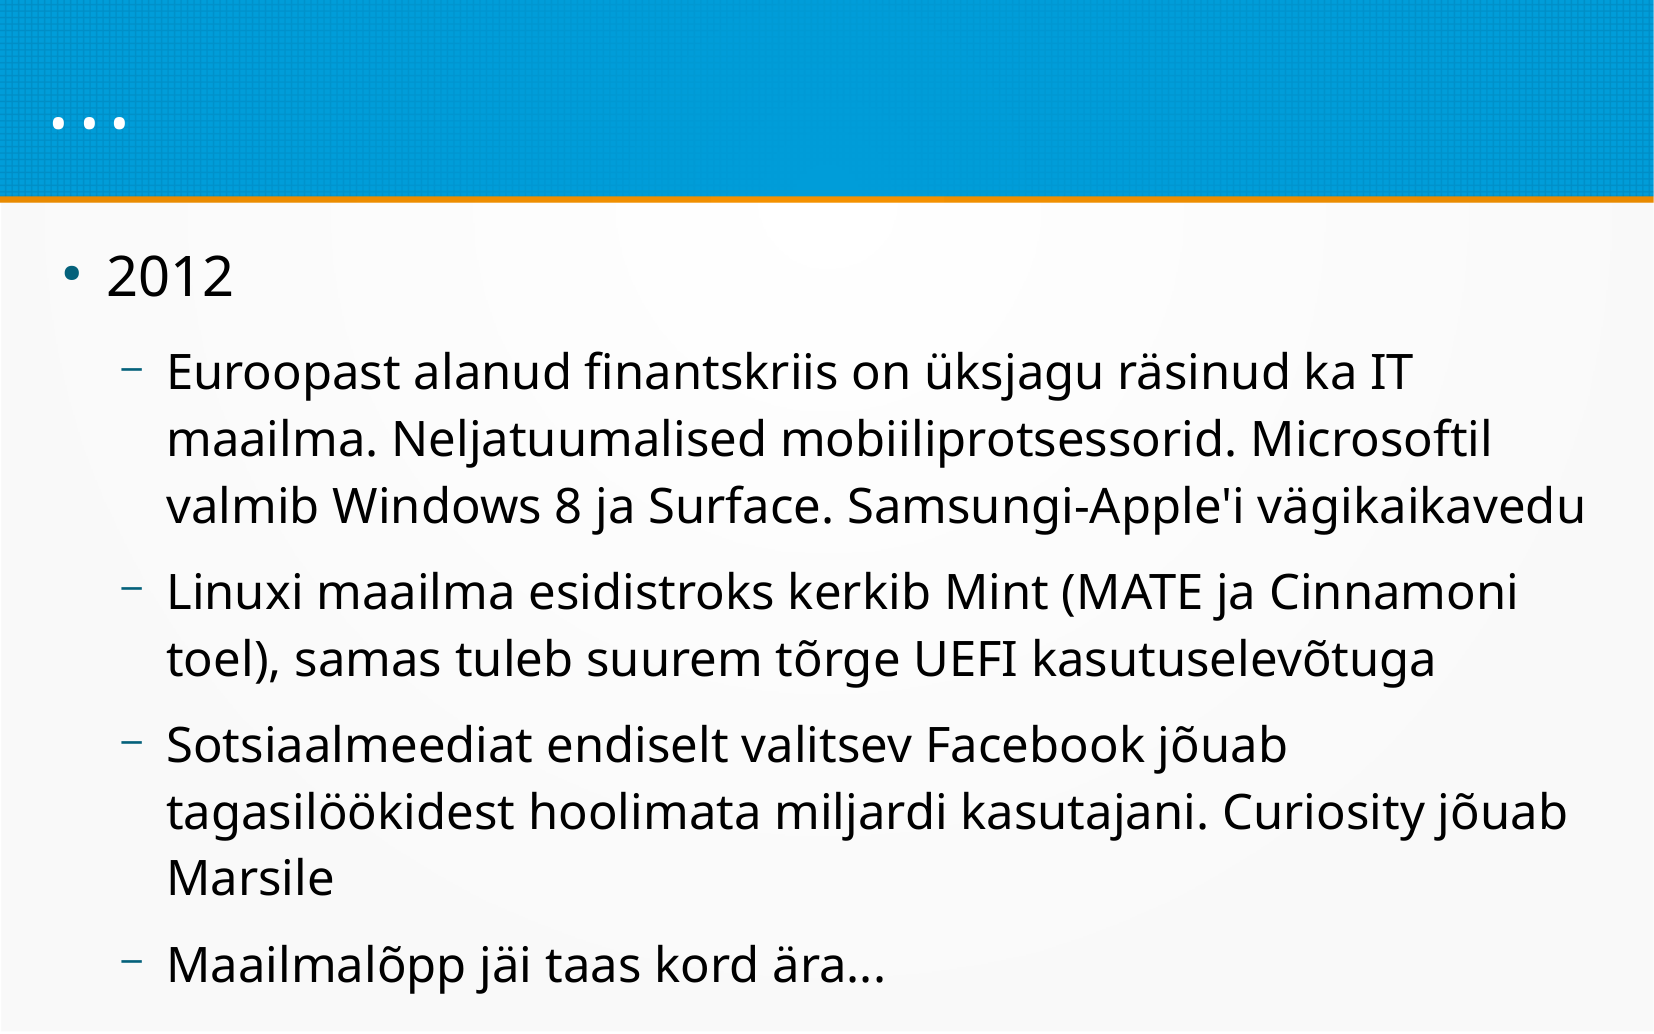

# ...
2012
Euroopast alanud finantskriis on üksjagu räsinud ka IT maailma. Neljatuumalised mobiiliprotsessorid. Microsoftil valmib Windows 8 ja Surface. Samsungi-Apple'i vägikaikavedu
Linuxi maailma esidistroks kerkib Mint (MATE ja Cinnamoni toel), samas tuleb suurem tõrge UEFI kasutuselevõtuga
Sotsiaalmeediat endiselt valitsev Facebook jõuab tagasilöökidest hoolimata miljardi kasutajani. Curiosity jõuab Marsile
Maailmalõpp jäi taas kord ära...